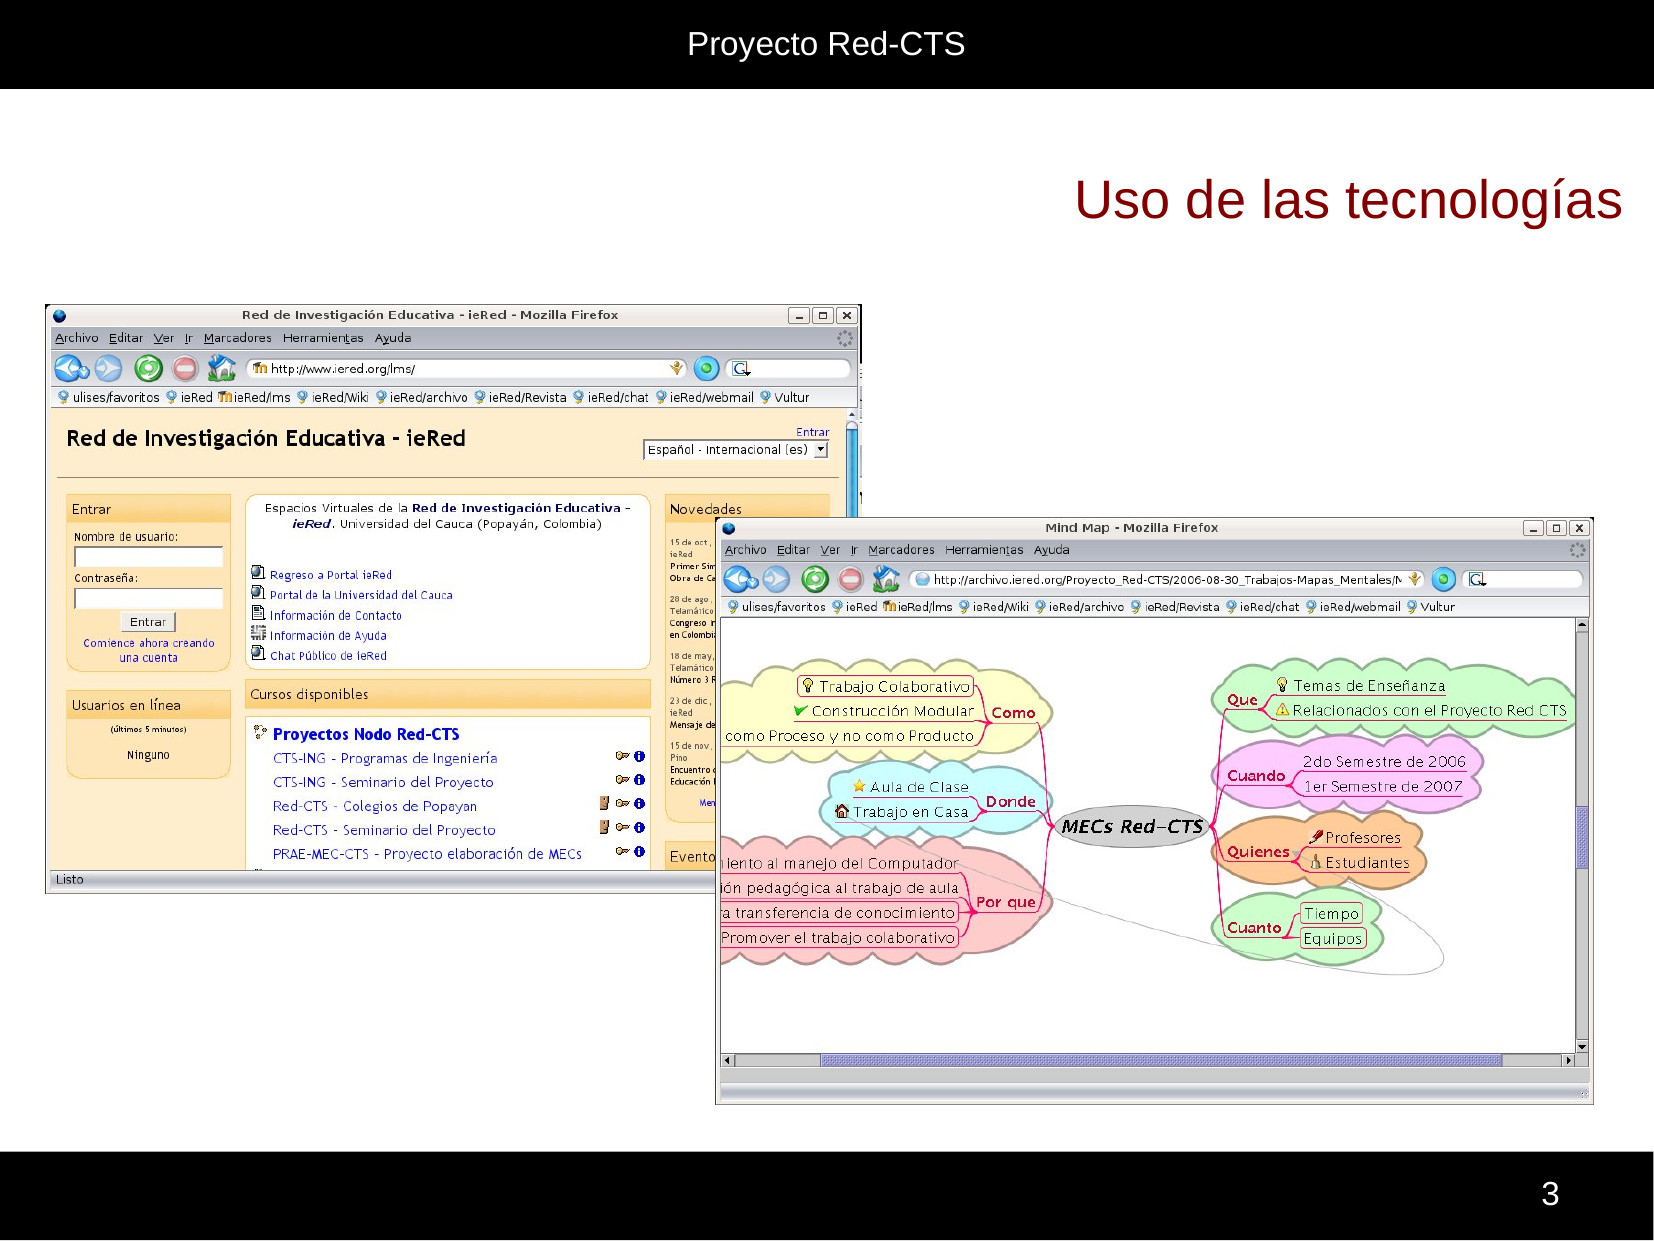

Proyecto Red-CTS
# Uso de las tecnologías